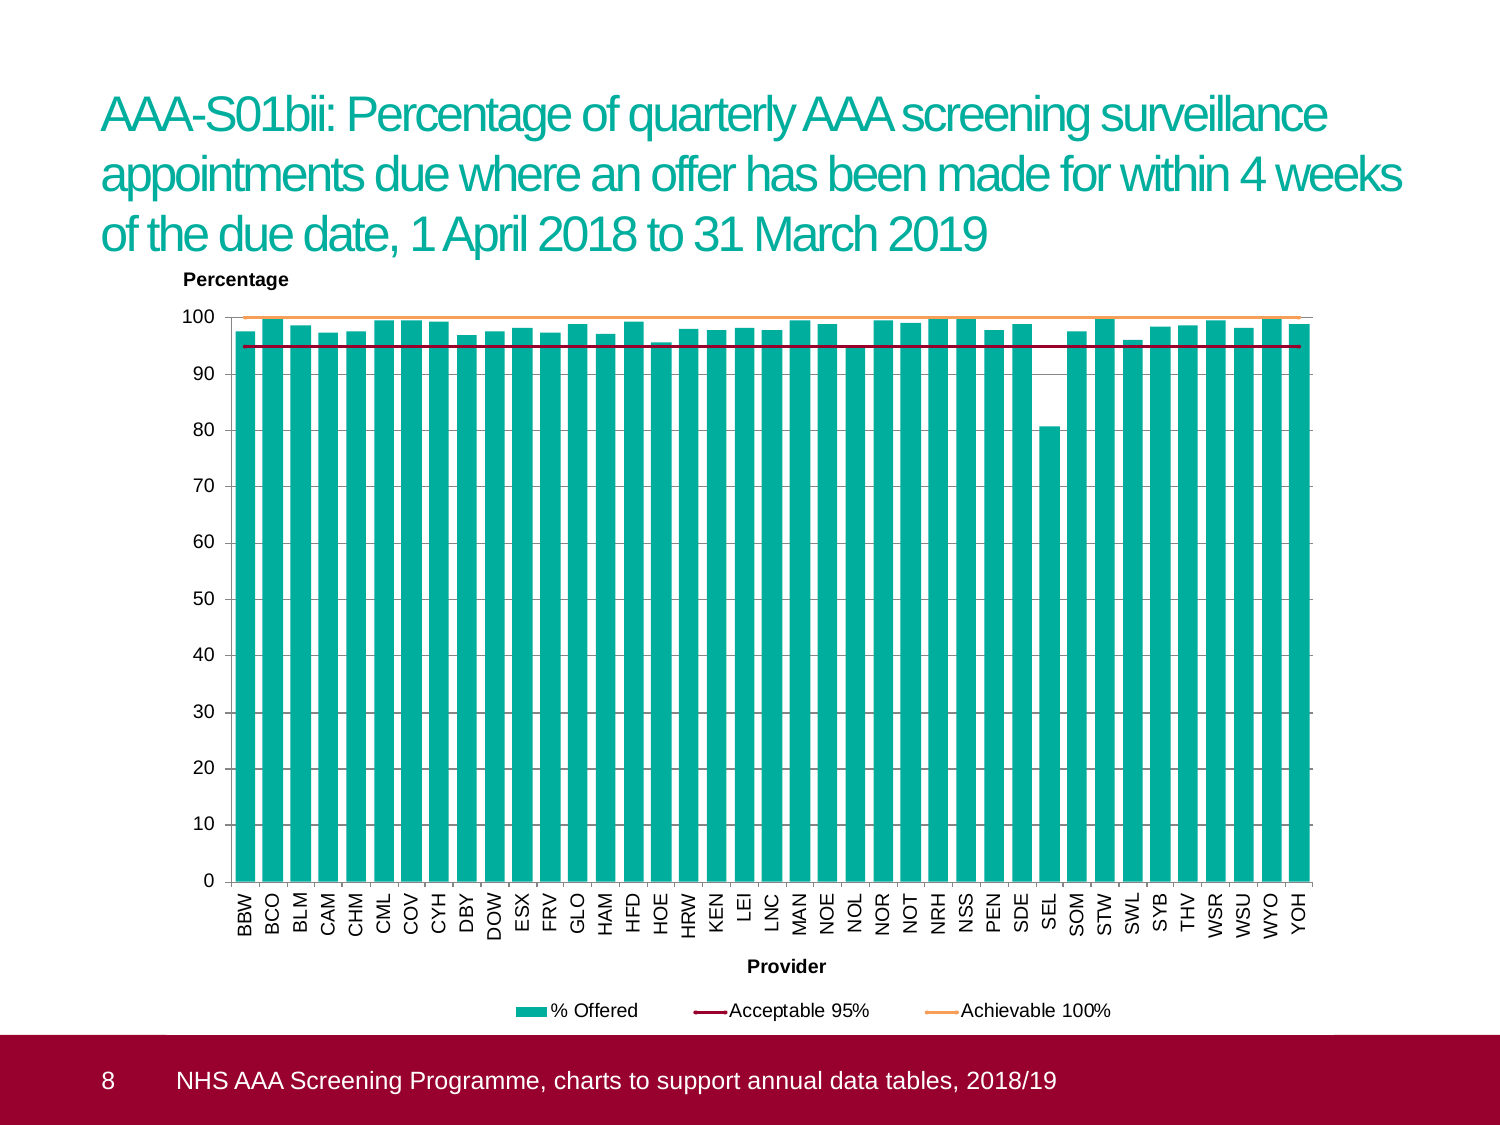

# AAA-S01bii: Percentage of quarterly AAA screening surveillance appointments due where an offer has been made for within 4 weeks of the due date, 1 April 2018 to 31 March 2019
NHS AAA Screening Programme, charts to support annual data tables, 2018/19